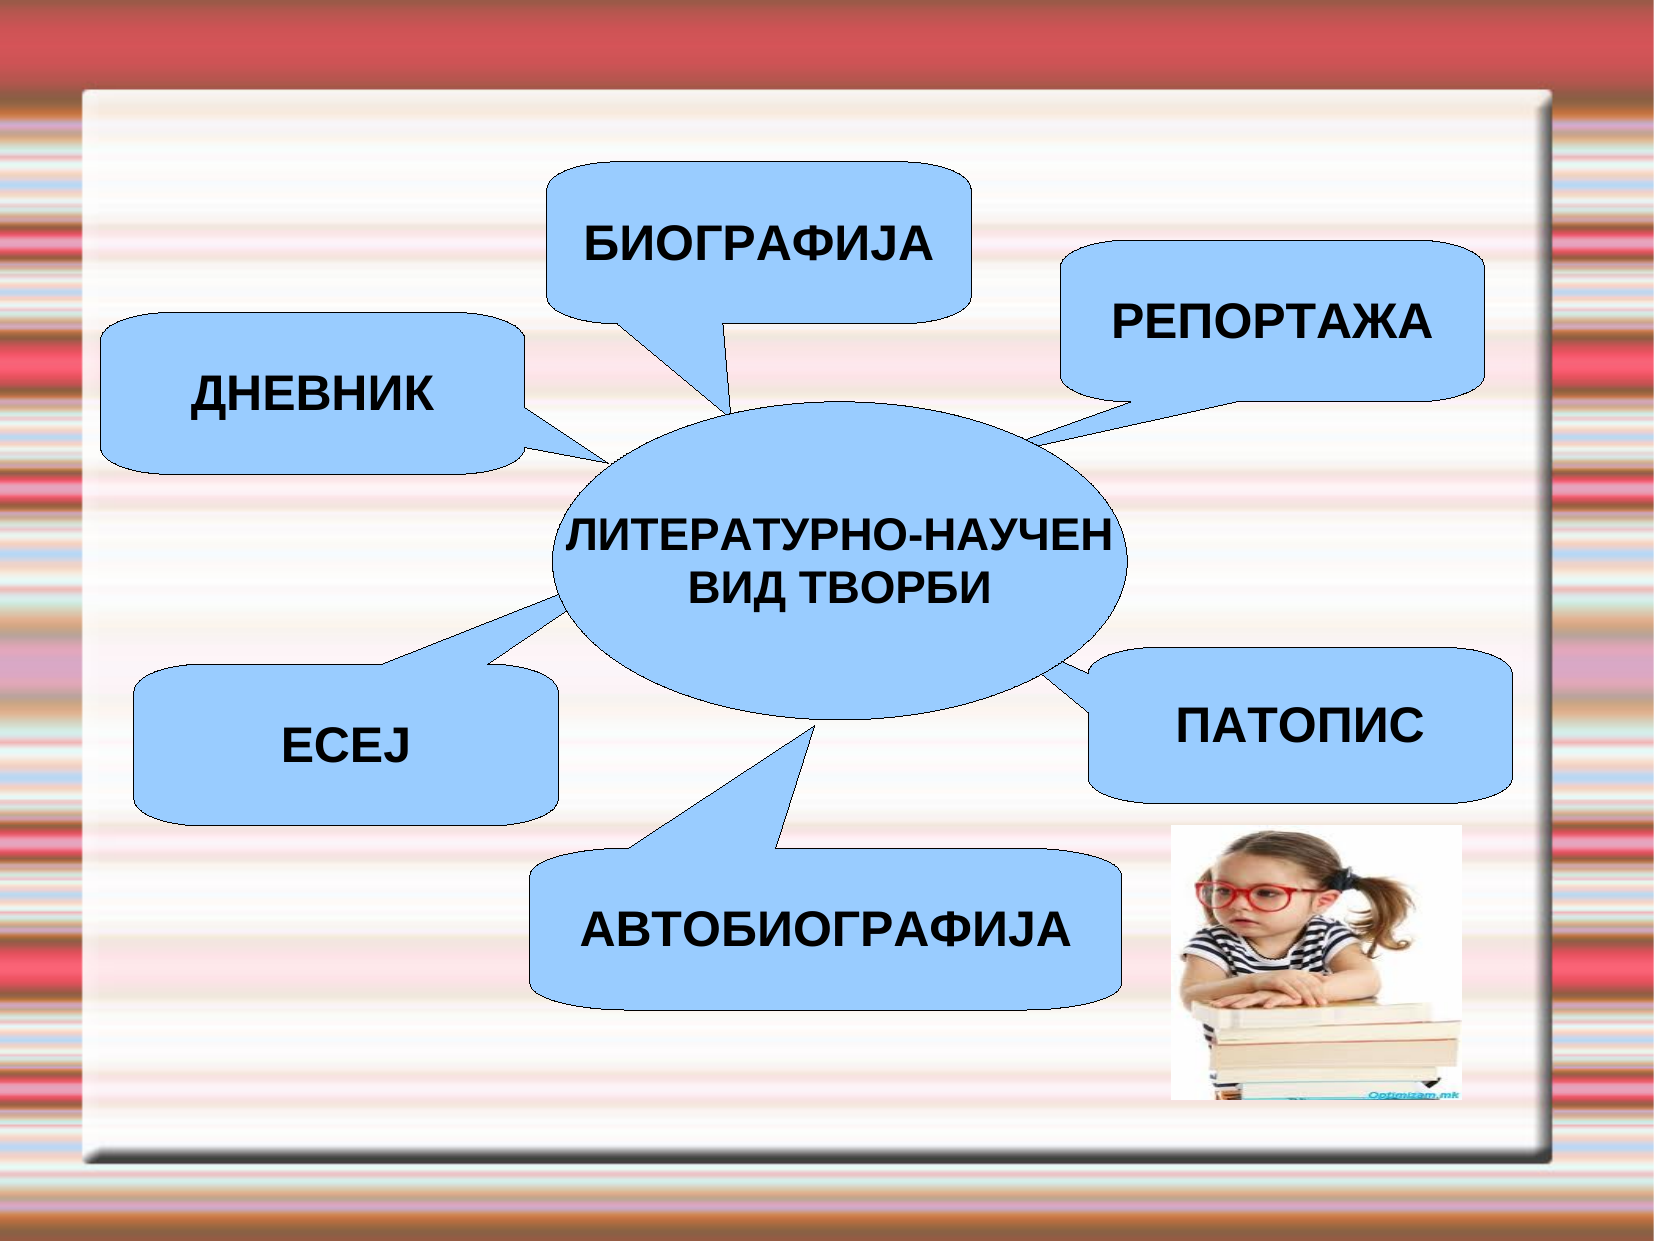

БИОГРАФИЈА
РЕПОРТАЖА
ДНЕВНИК
ЛИТЕРАТУРНО-НАУЧЕН
ВИД ТВОРБИ
ПАТОПИС
ЕСЕЈ
АВТОБИОГРАФИЈА